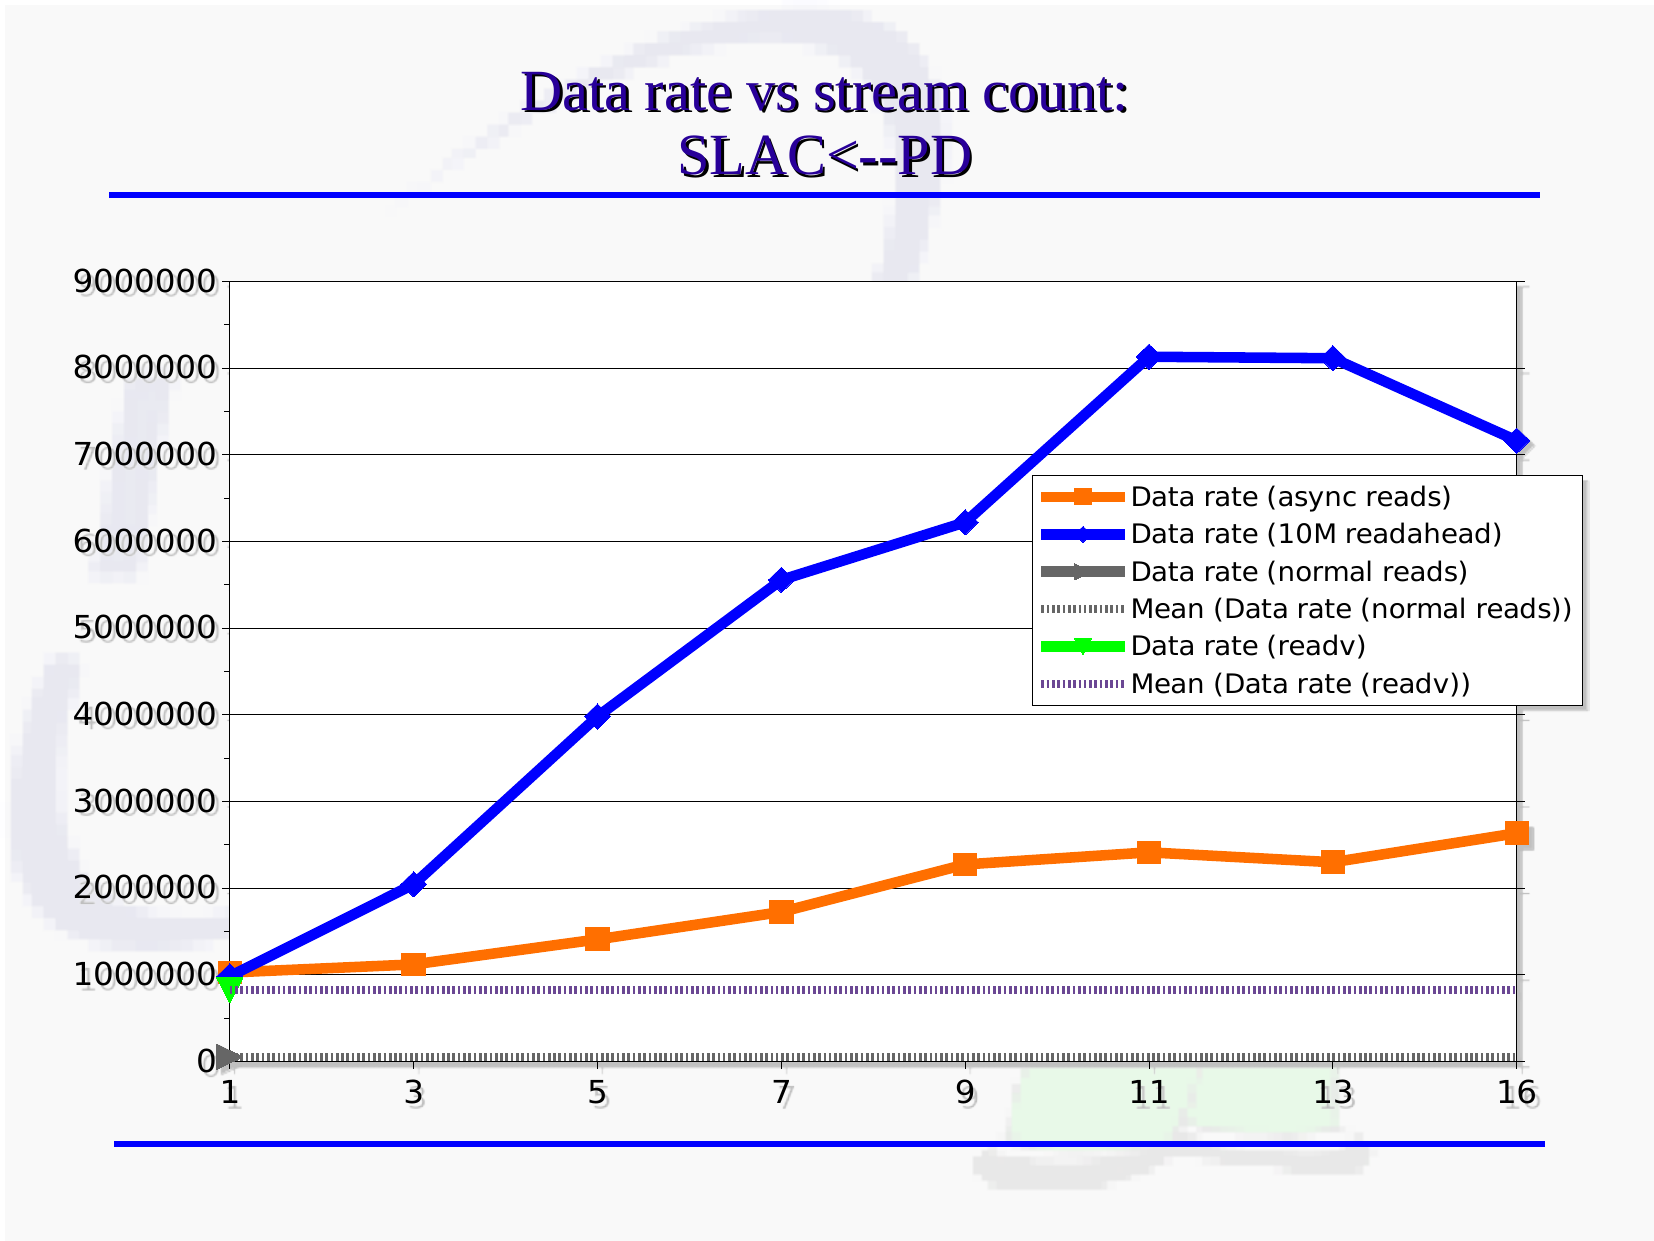

# Data rate vs stream count: SLAC<--PD
### Chart
| Category | Data rate (async reads) | Data rate (10M readahead) | Data rate (normal reads) | Data rate (readv) |
|---|---|---|---|---|
| 1 | 1025550.0 | 982356.0 | 53998.1 | 819441.0 |
| 3 | 1118970.0 | 2043770.0 | None | None |
| 5 | 1407920.0 | 3980400.0 | None | None |
| 7 | 1724110.0 | 5556450.0 | None | None |
| 9 | 2272410.0 | 6221640.0 | None | None |
| 11 | 2411970.0 | 8131740.0 | None | None |
| 13 | 2298030.0 | 8115320.0 | None | None |
| 16 | 2633220.0 | 7164180.0 | None | None |